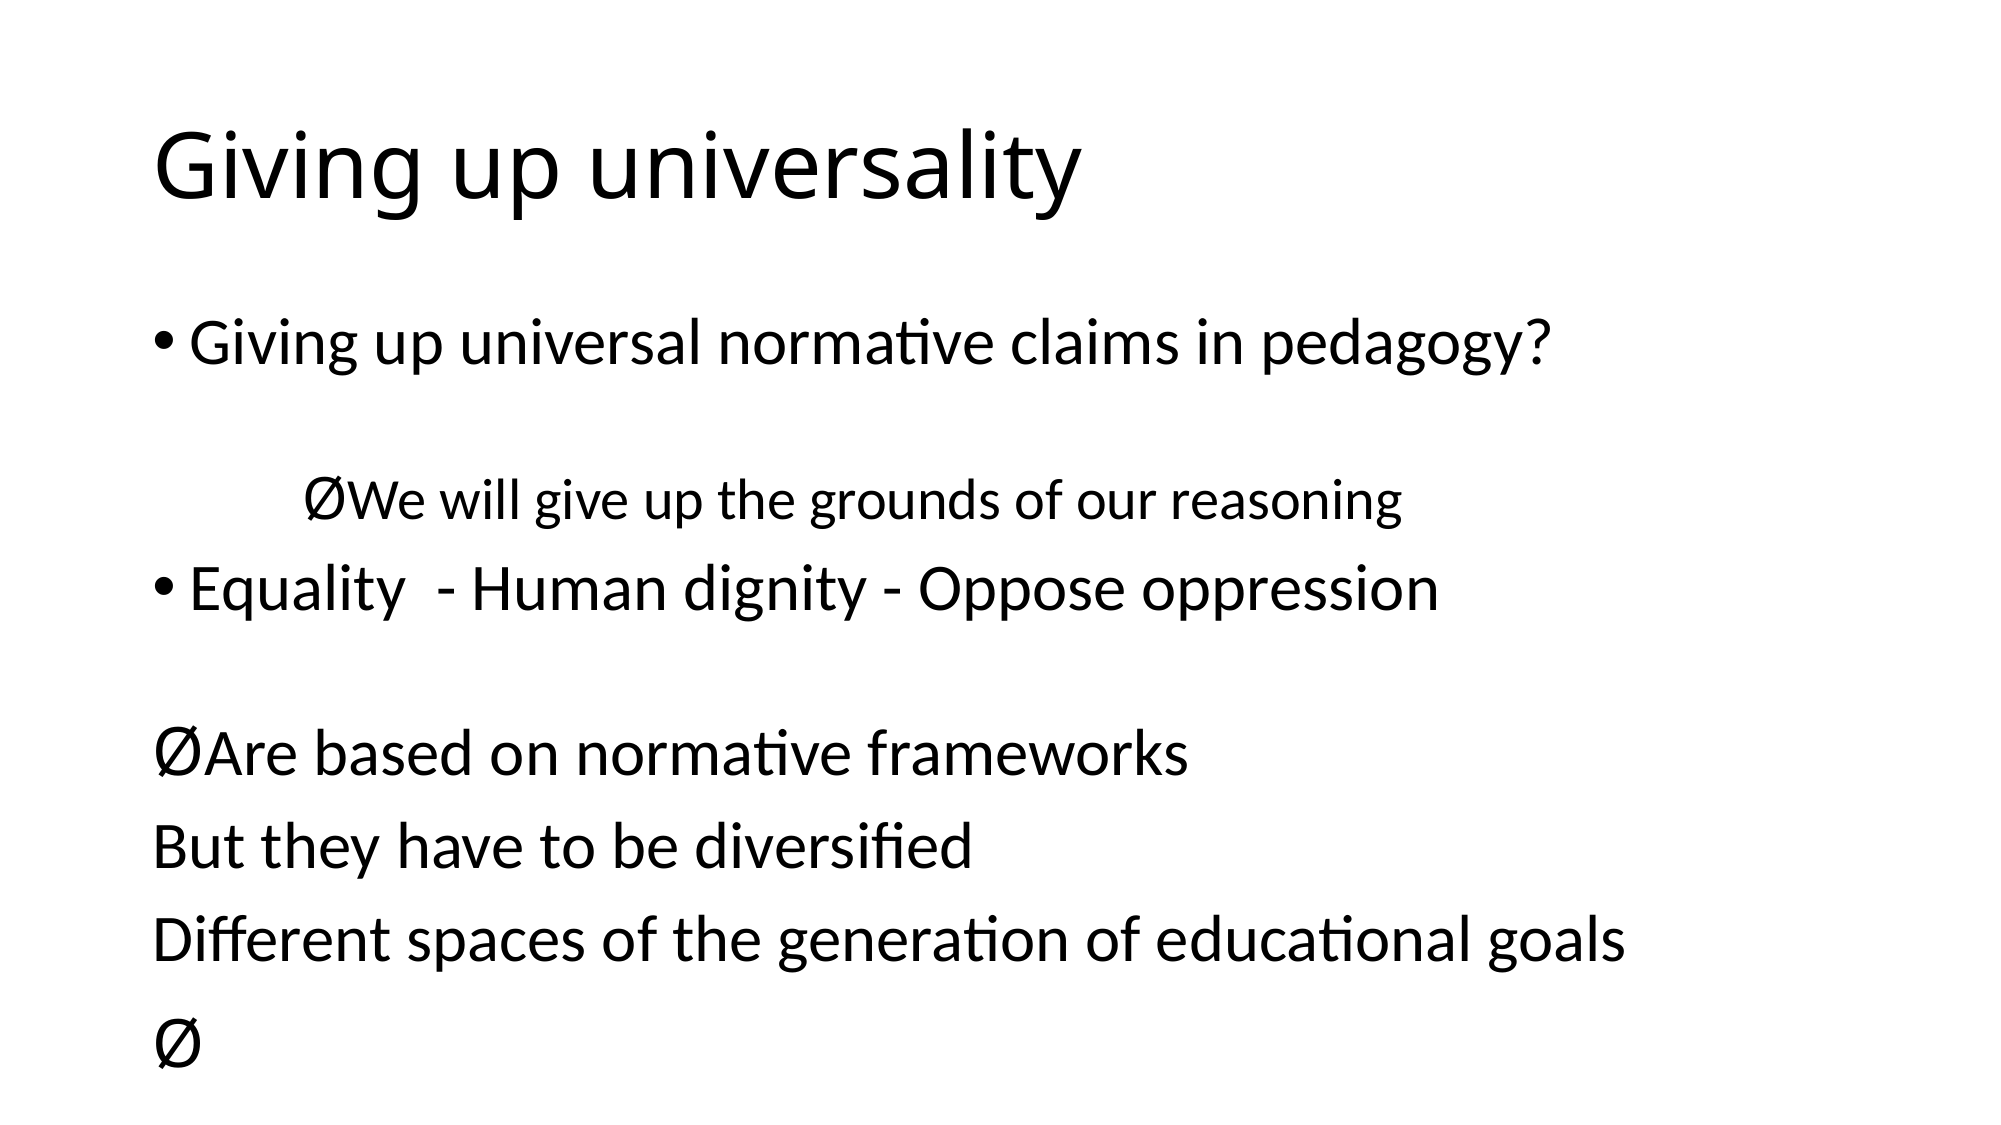

# Giving up universality
Giving up universal normative claims in pedagogy?
We will give up the grounds of our reasoning
Equality - Human dignity - Oppose oppression
Are based on normative frameworks
But they have to be diversified
Different spaces of the generation of educational goals